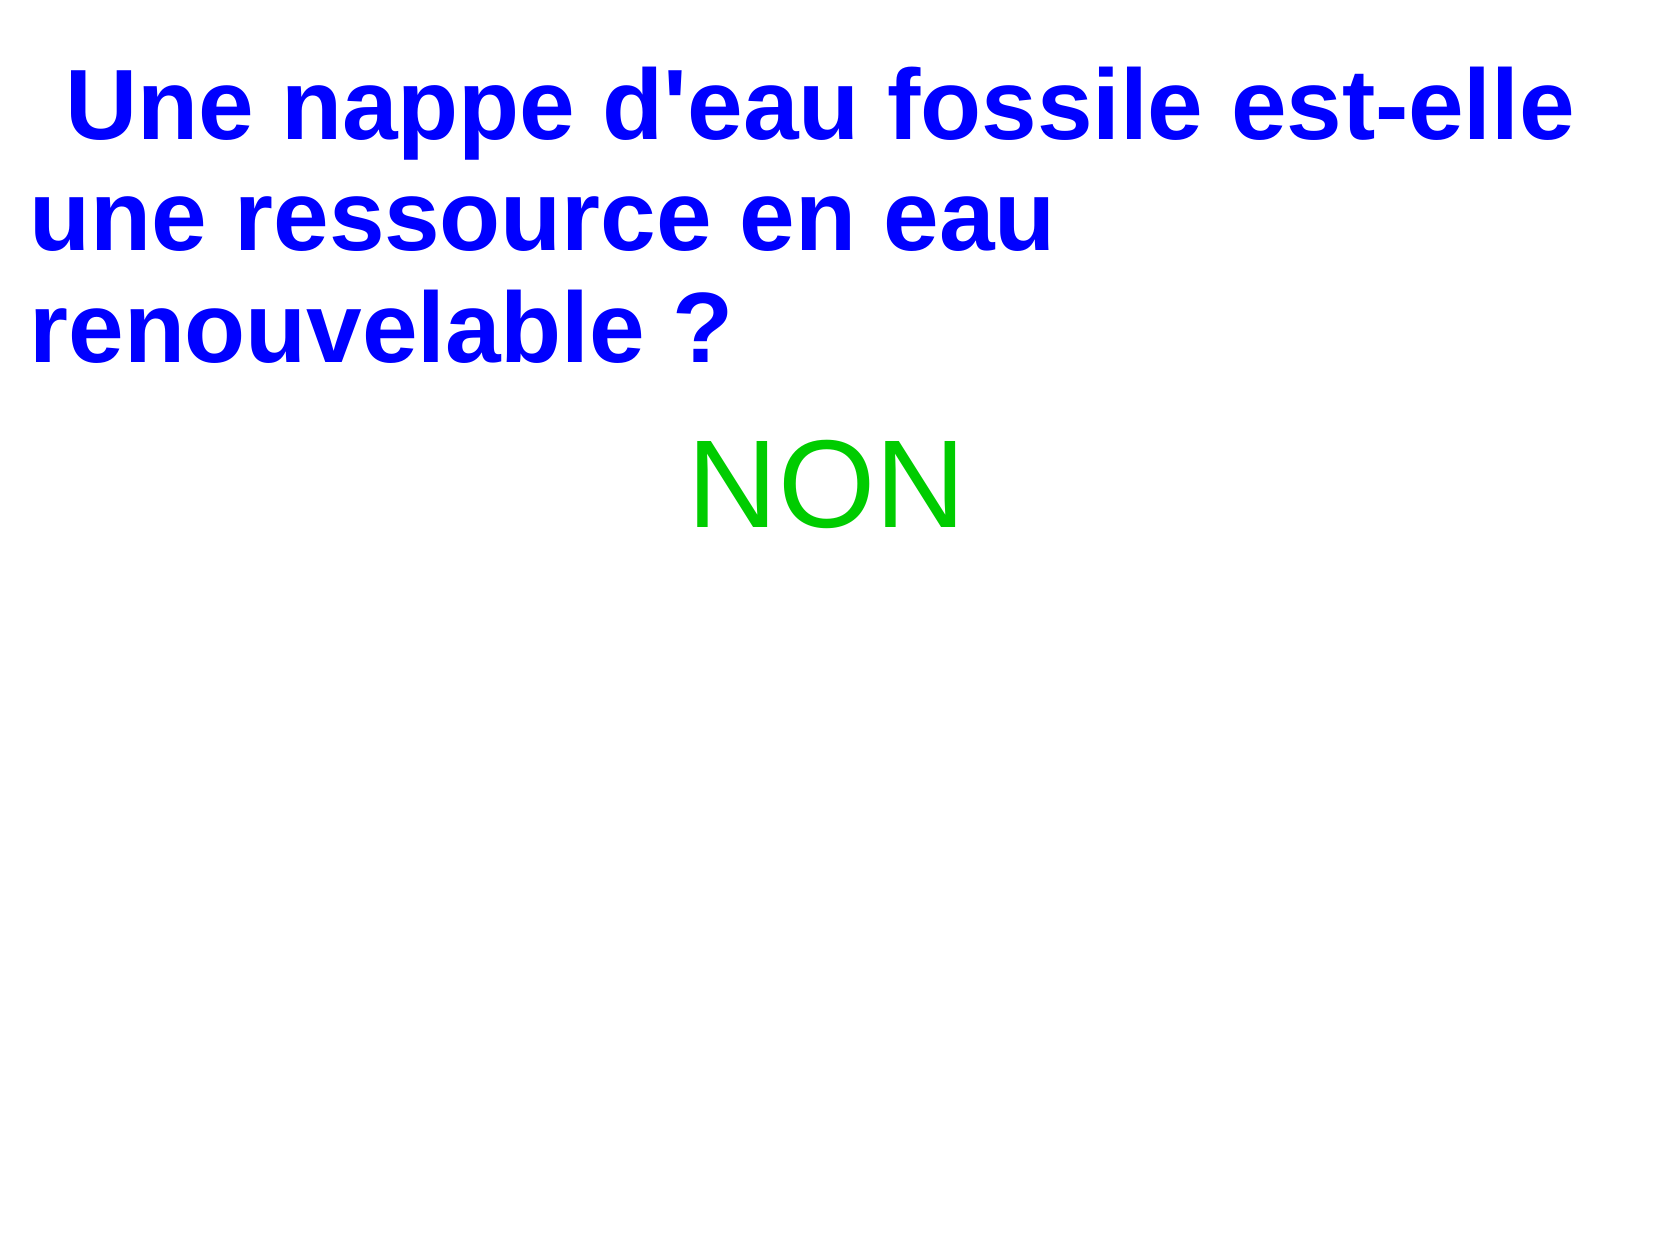

# Une nappe d'eau fossile est-elle une ressource en eau renouvelable ?
NON